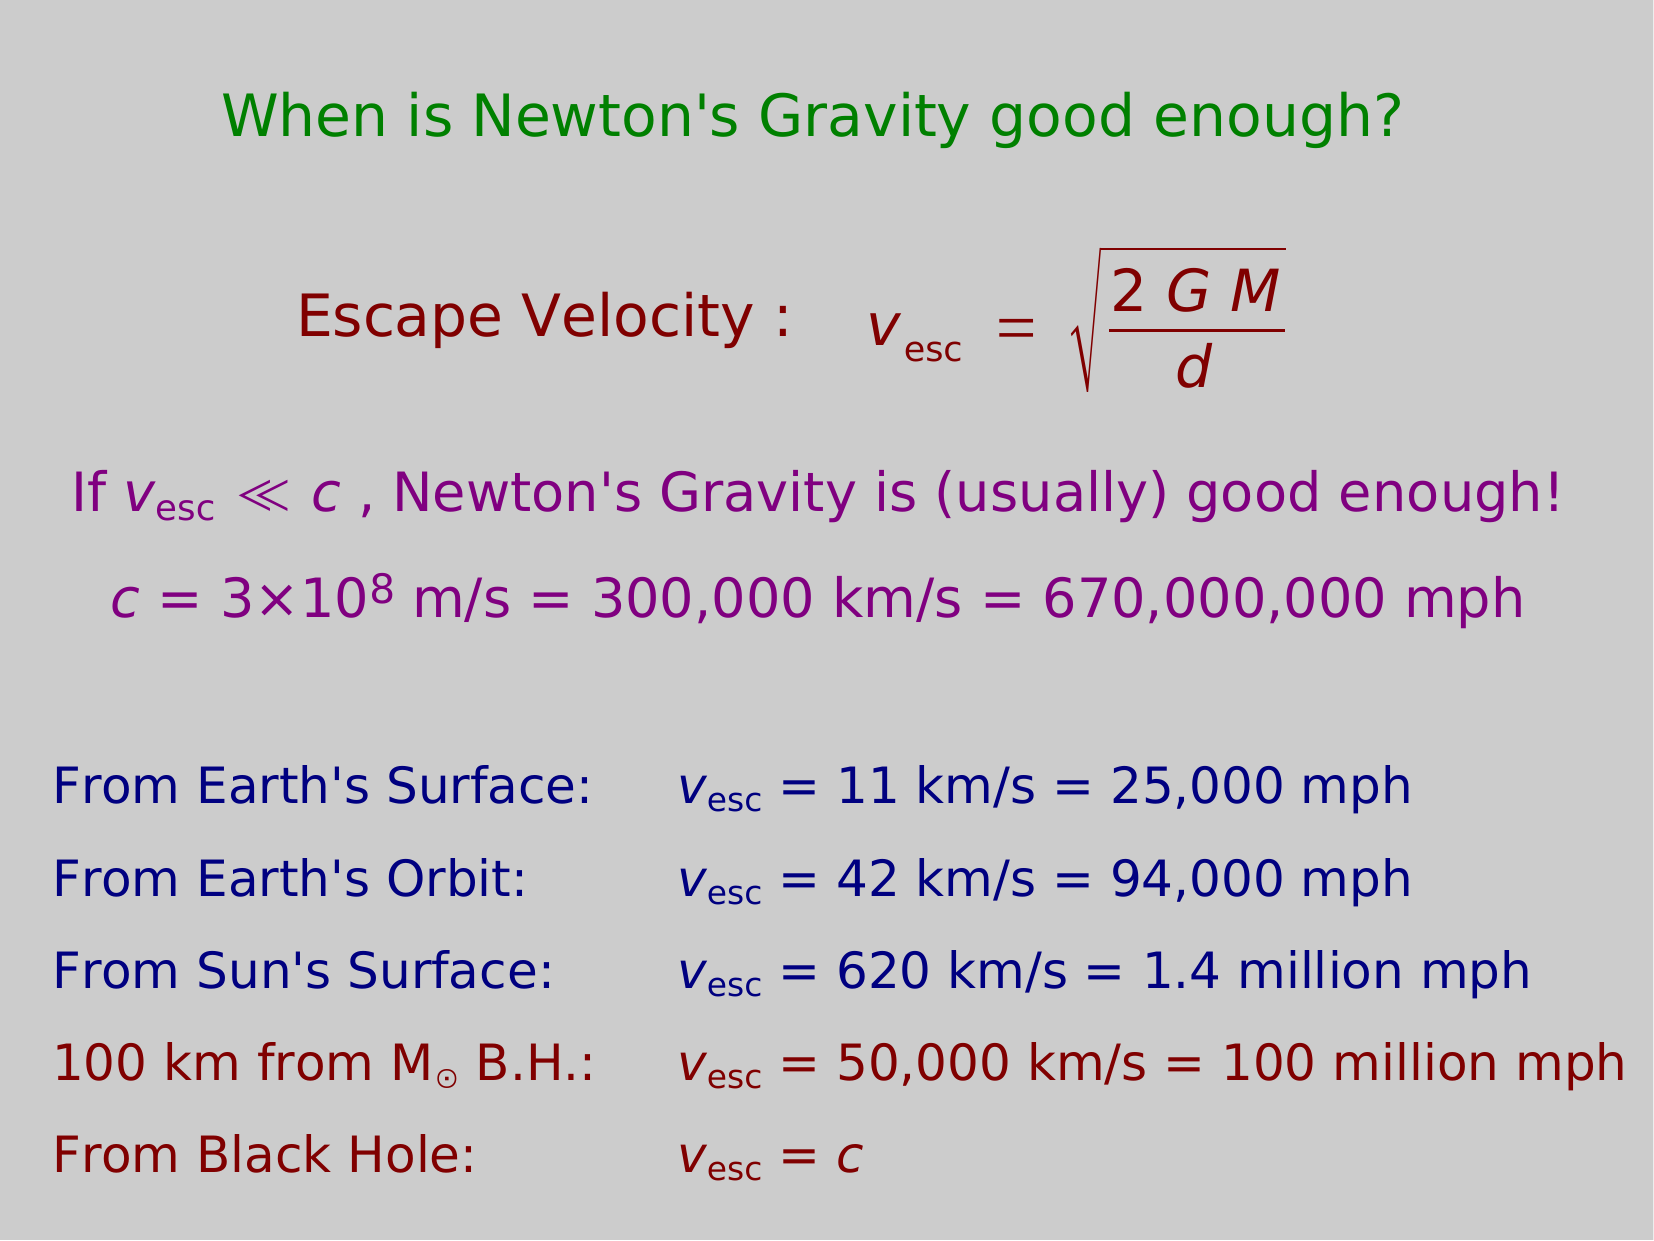

When is Newton's Gravity good enough?
Escape Velocity :
If vesc ≪ c , Newton's Gravity is (usually) good enough!
c = 3×108 m/s = 300,000 km/s = 670,000,000 mph
From Earth's Surface:	vesc = 11 km/s = 25,000 mph
From Earth's Orbit:	vesc = 42 km/s = 94,000 mph
From Sun's Surface:	vesc = 620 km/s = 1.4 million mph
100 km from M⊙ B.H.:	vesc = 50,000 km/s = 100 million mph
From Black Hole:	vesc = c